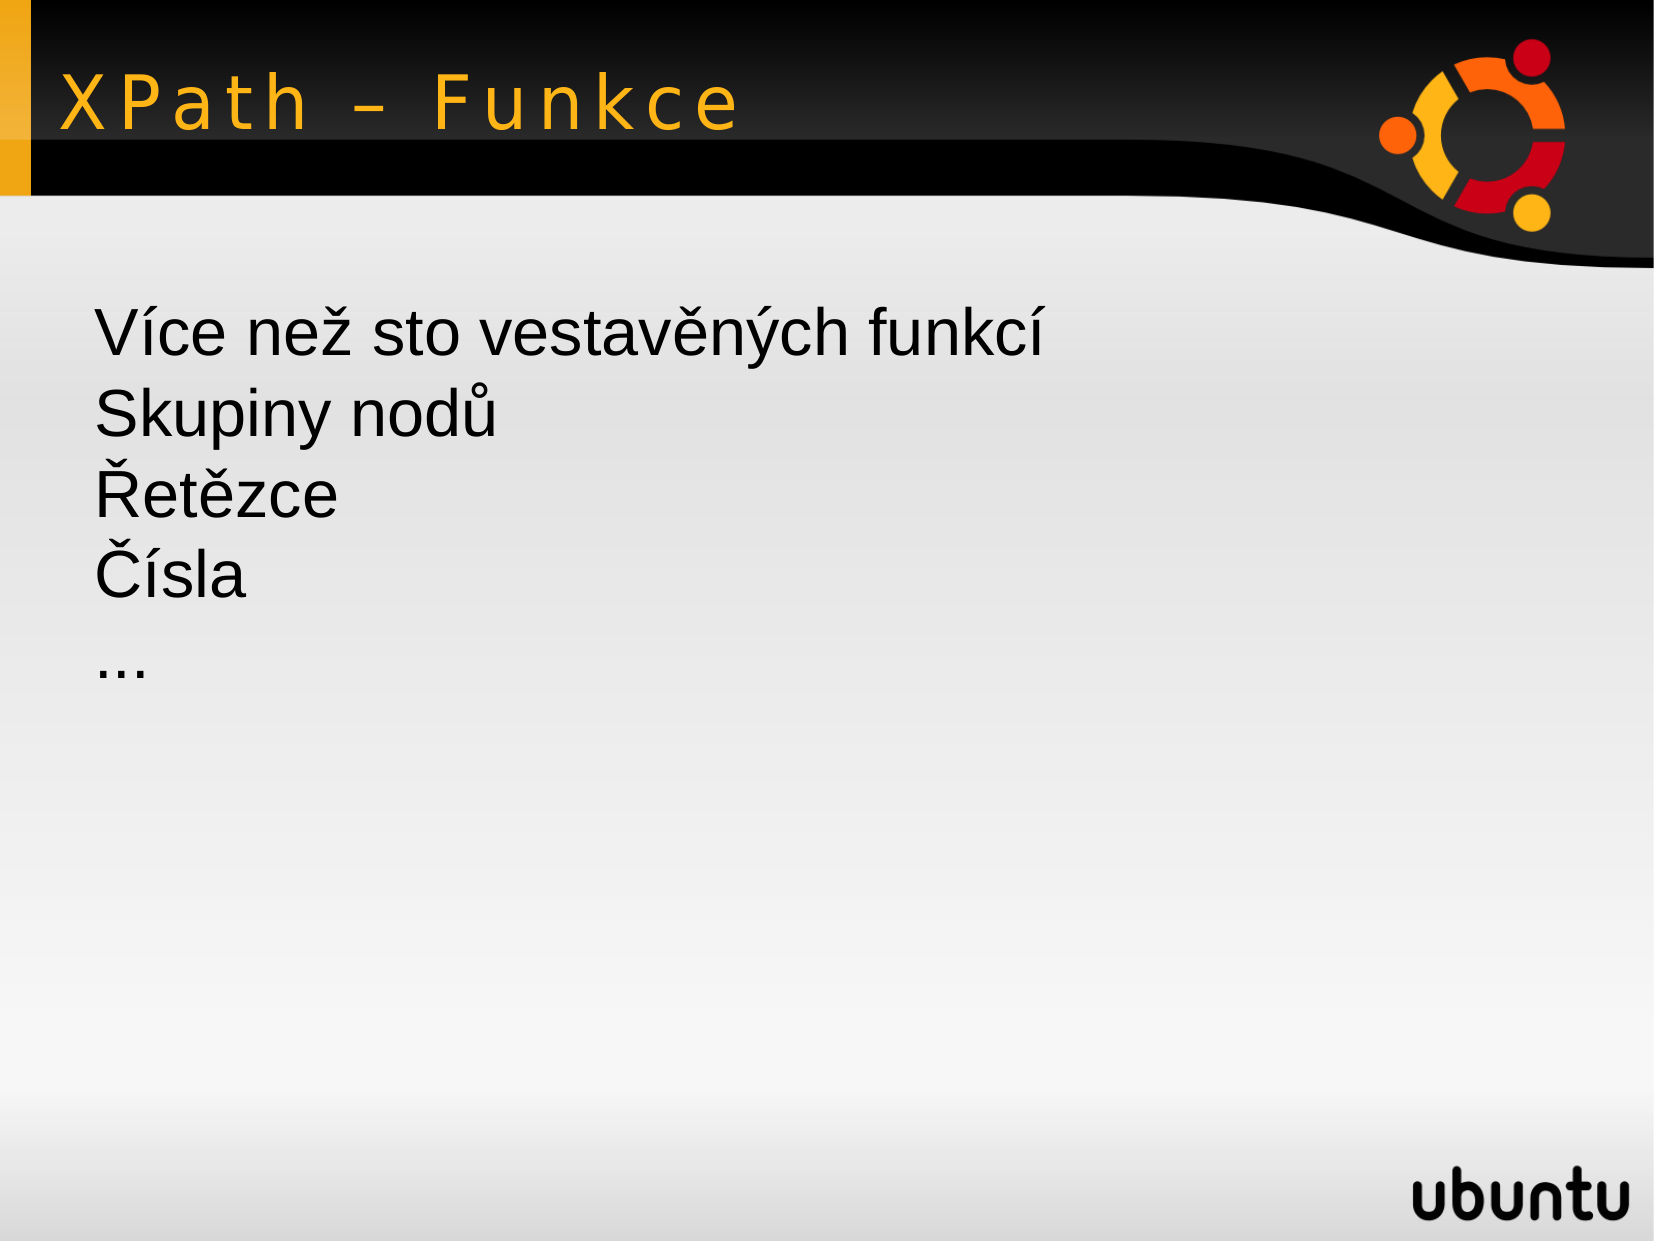

# XPath – Funkce
Více než sto vestavěných funkcí
Skupiny nodů
Řetězce
Čísla
...